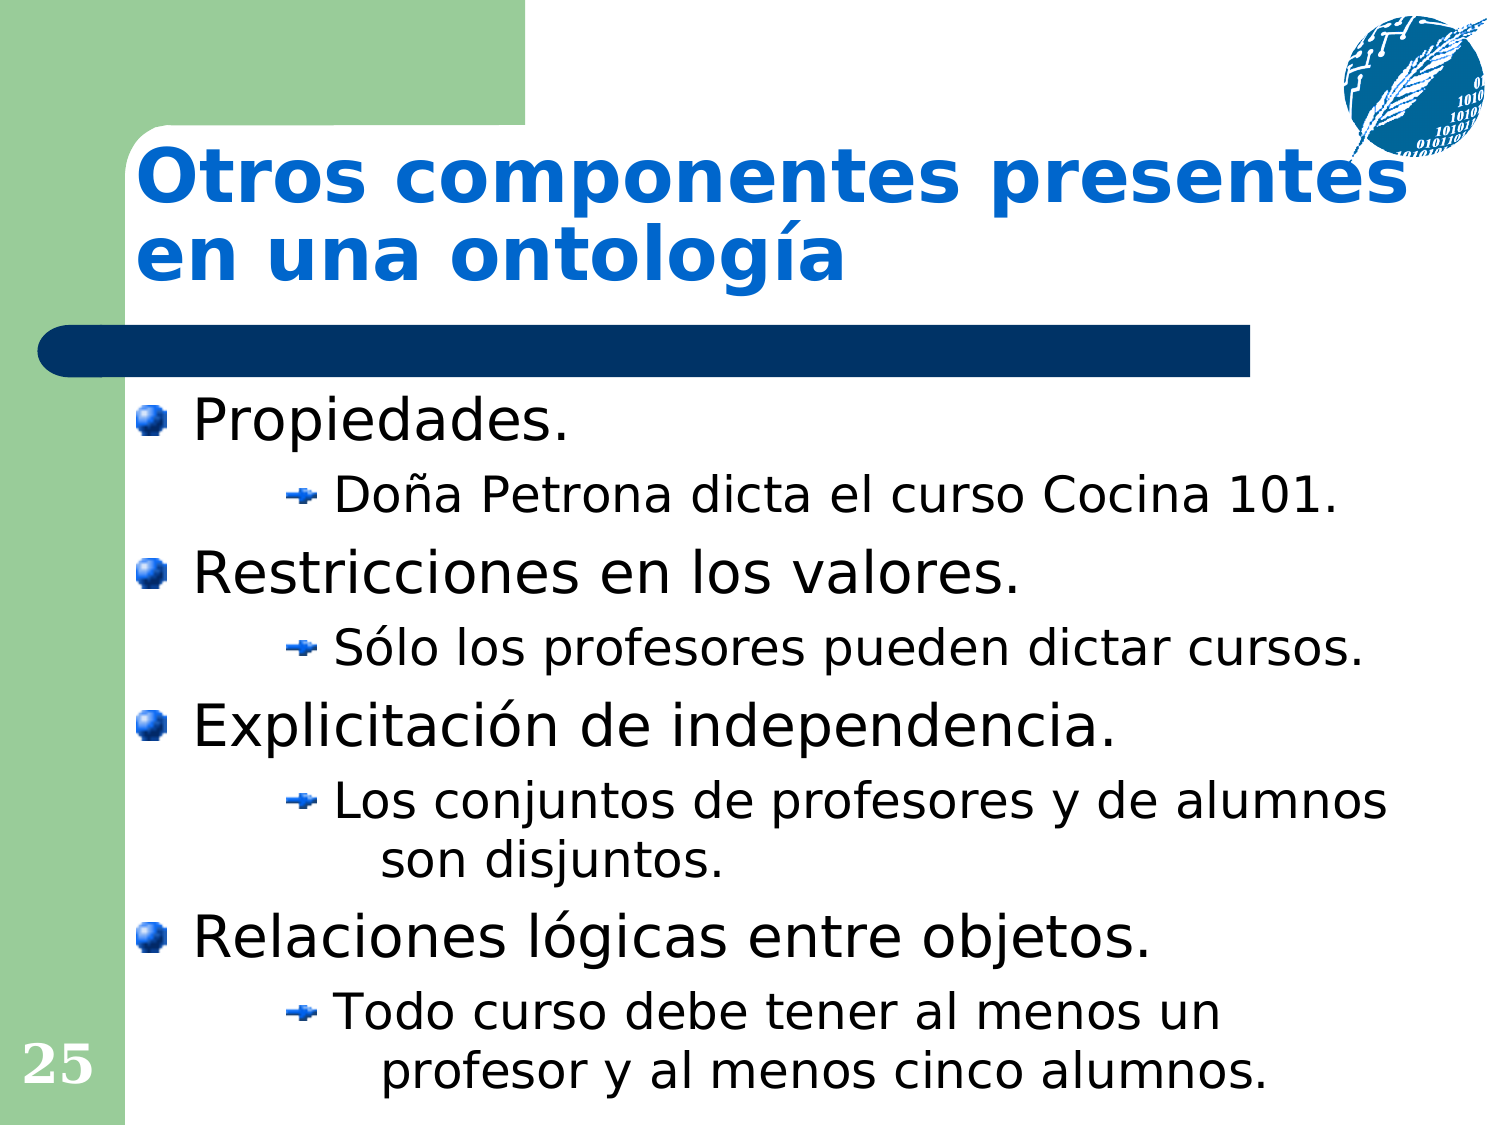

# Otros componentes presentes en una ontología
Propiedades.
Doña Petrona dicta el curso Cocina 101.
Restricciones en los valores.
Sólo los profesores pueden dictar cursos.
Explicitación de independencia.
Los conjuntos de profesores y de alumnos son disjuntos.
Relaciones lógicas entre objetos.
Todo curso debe tener al menos un profesor y al menos cinco alumnos.
25